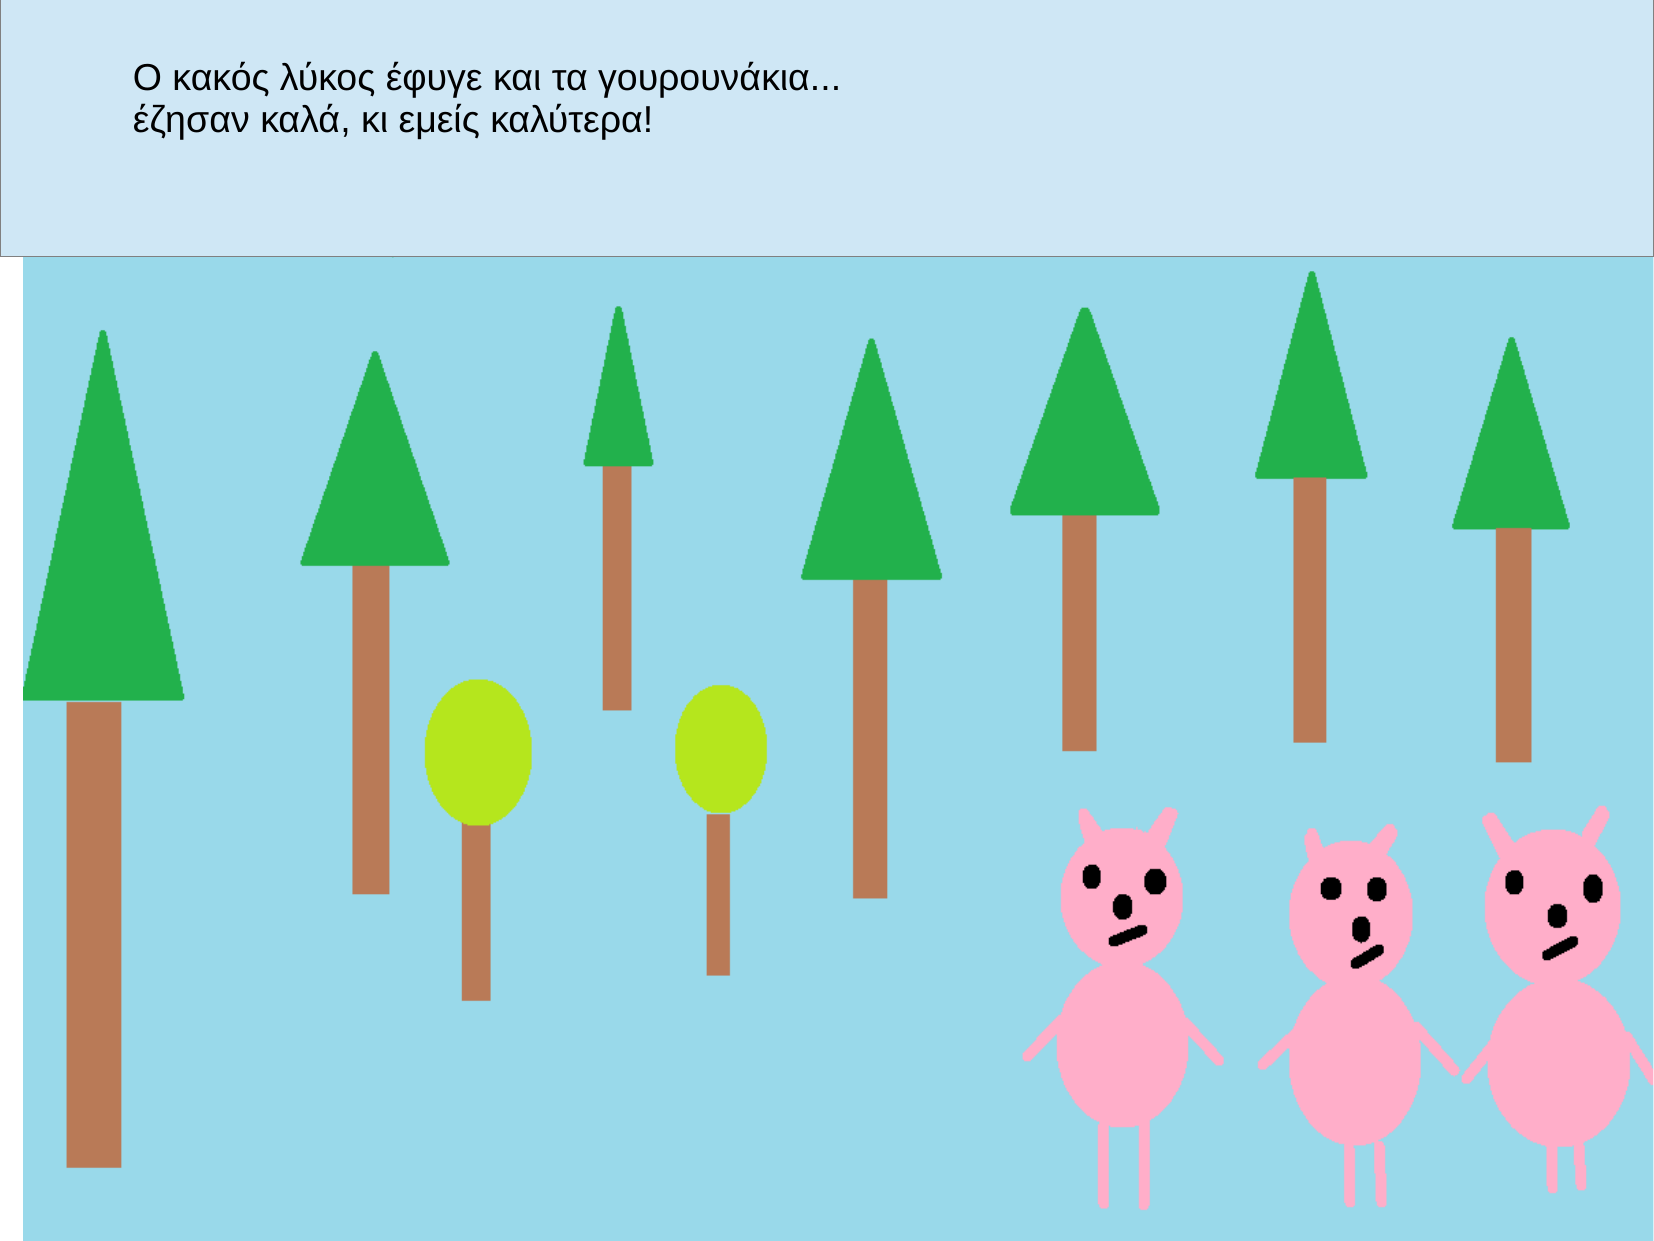

#
Ο κακός λύκος έφυγε και τα γουρουνάκια...
έζησαν καλά, κι εμείς καλύτερα!